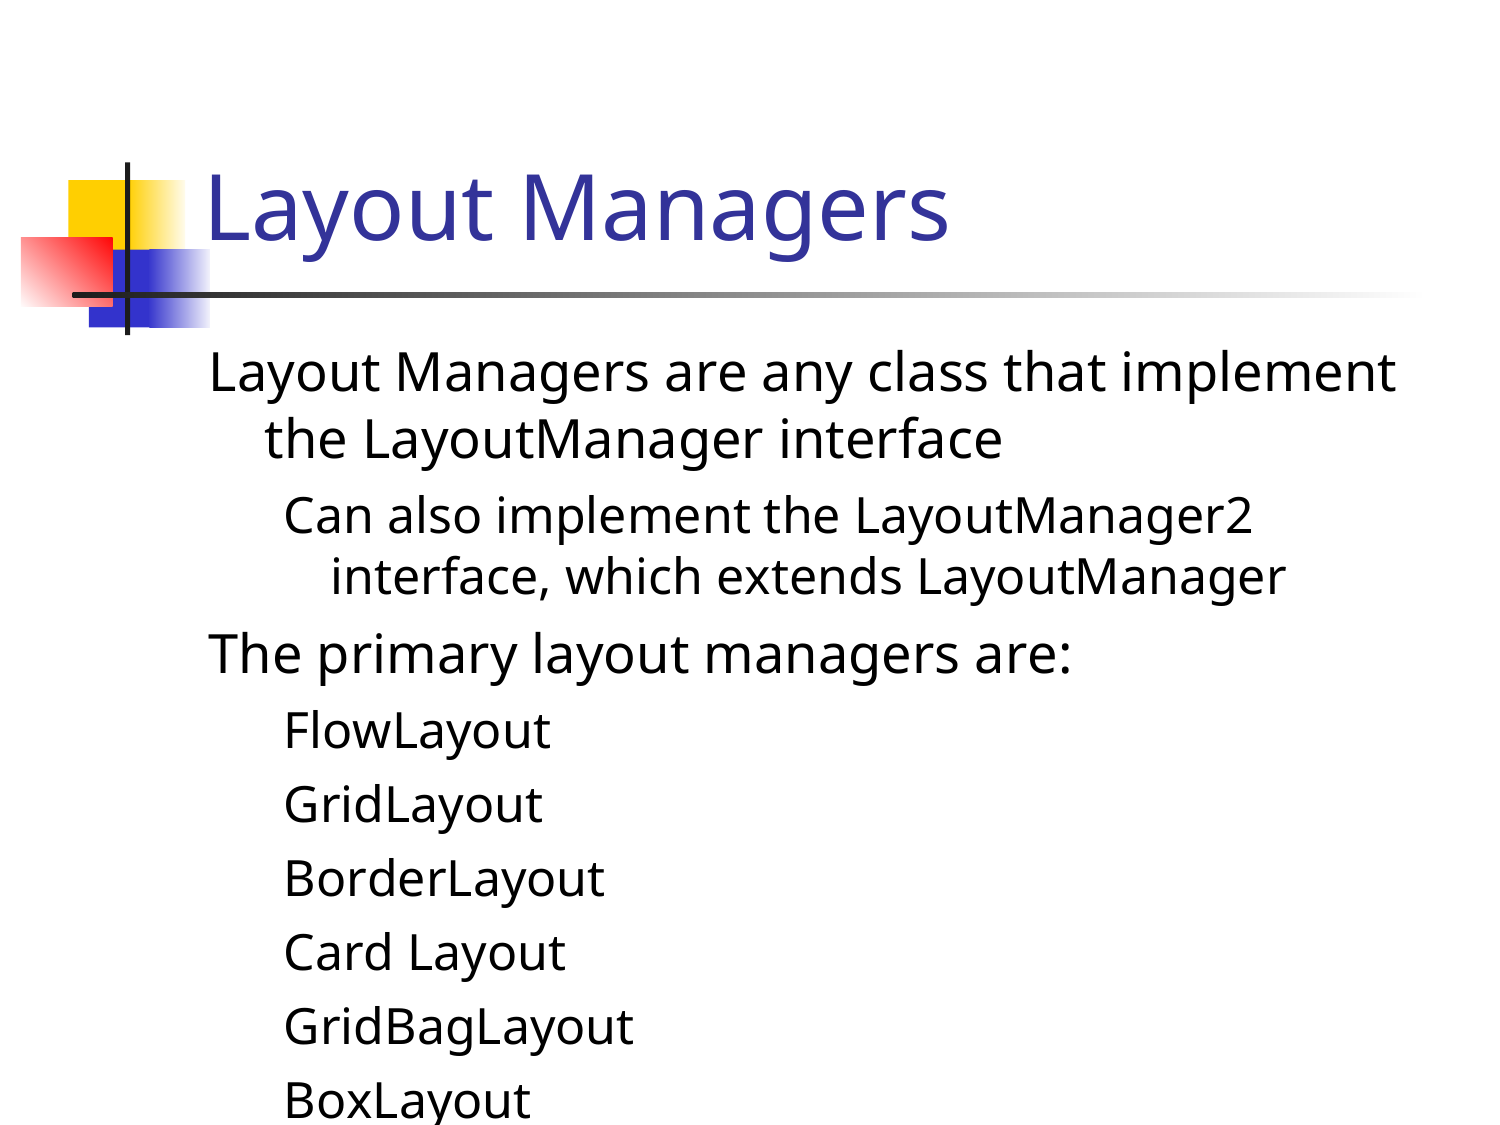

# Layout Managers
Layout Managers are any class that implement the LayoutManager interface
Can also implement the LayoutManager2 interface, which extends LayoutManager
The primary layout managers are:
FlowLayout
GridLayout
BorderLayout
Card Layout
GridBagLayout
BoxLayout